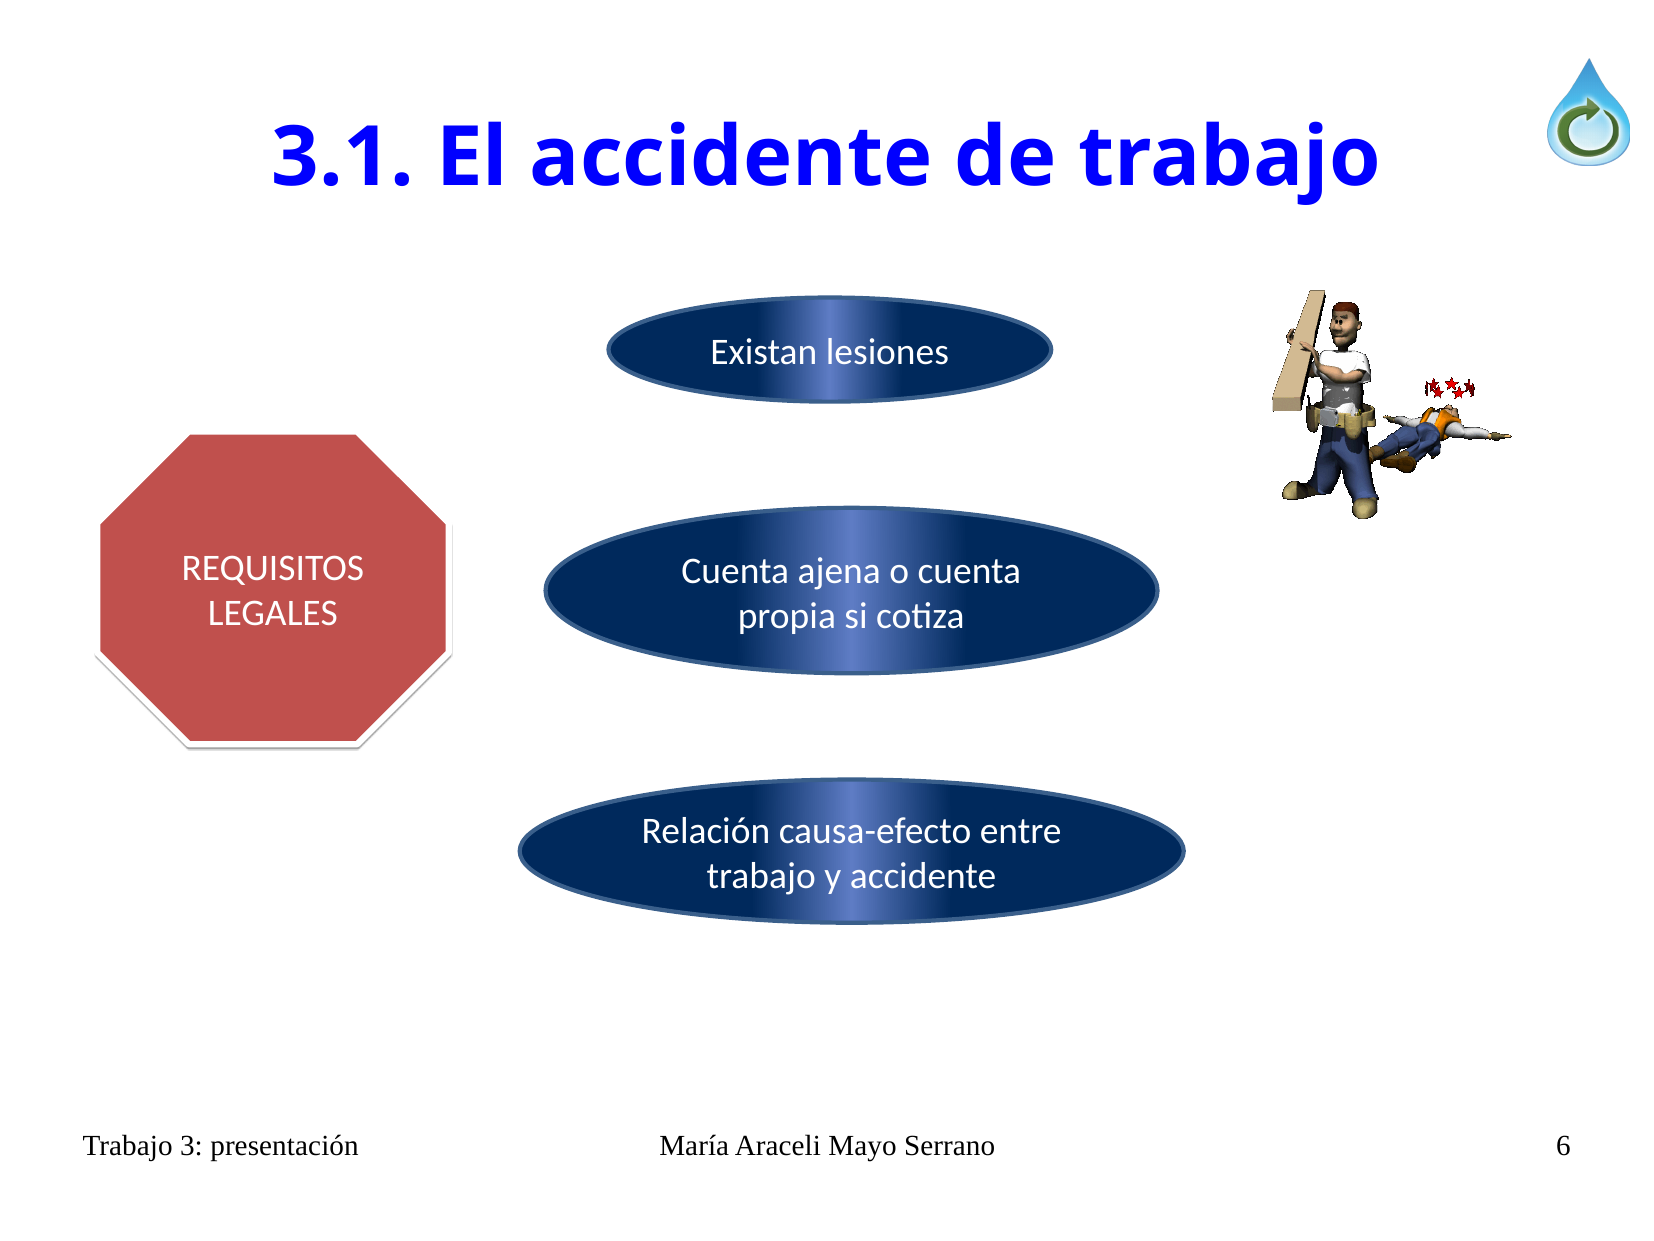

# 3.1. El accidente de trabajo
Existan lesiones
REQUISITOS LEGALES
Cuenta ajena o cuenta propia si cotiza
Relación causa-efecto entre trabajo y accidente
Trabajo 3: presentación
María Araceli Mayo Serrano
6